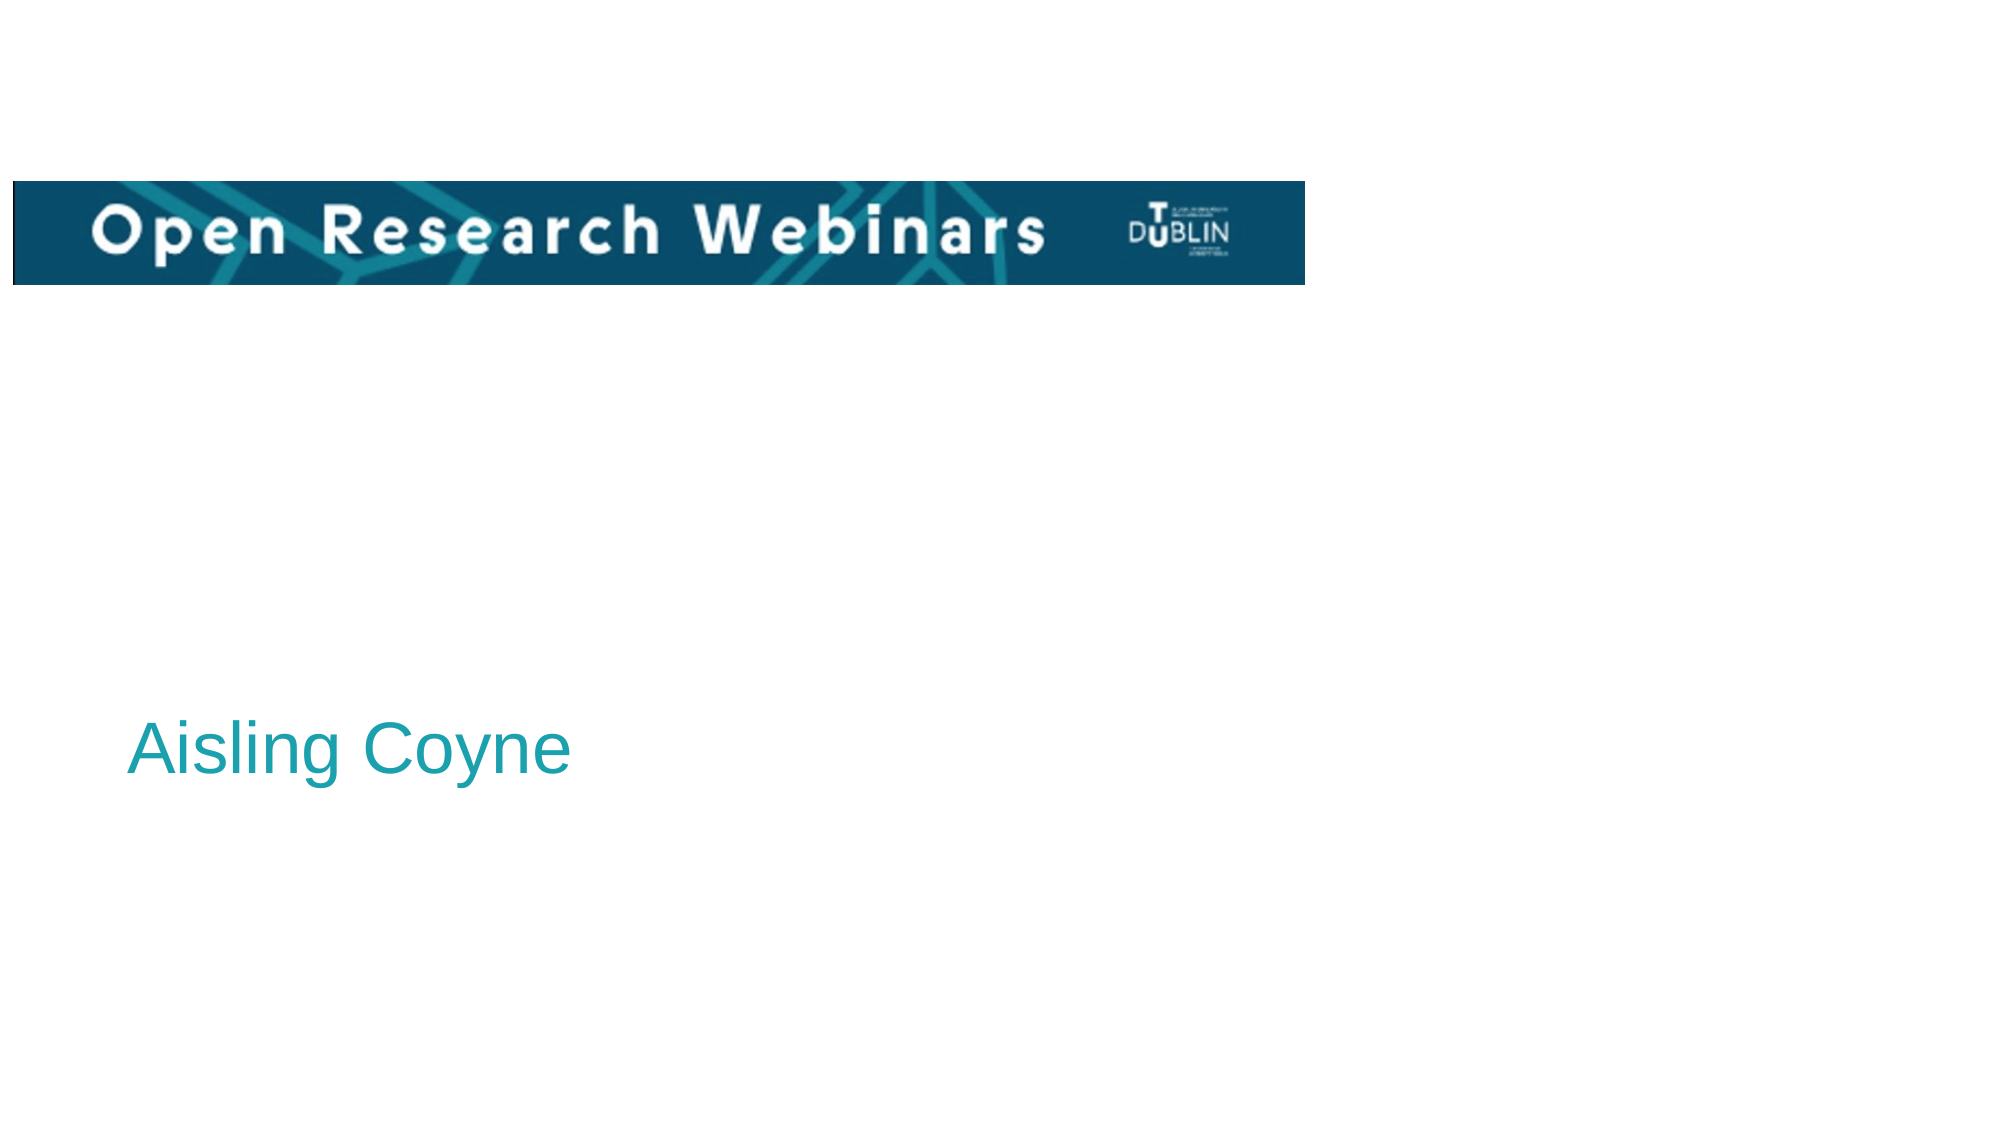

Go raibh maith agaibh!
Thank You
Aisling Coyne
aisling.coyne@tudublin.ie
+353 1 220 7065